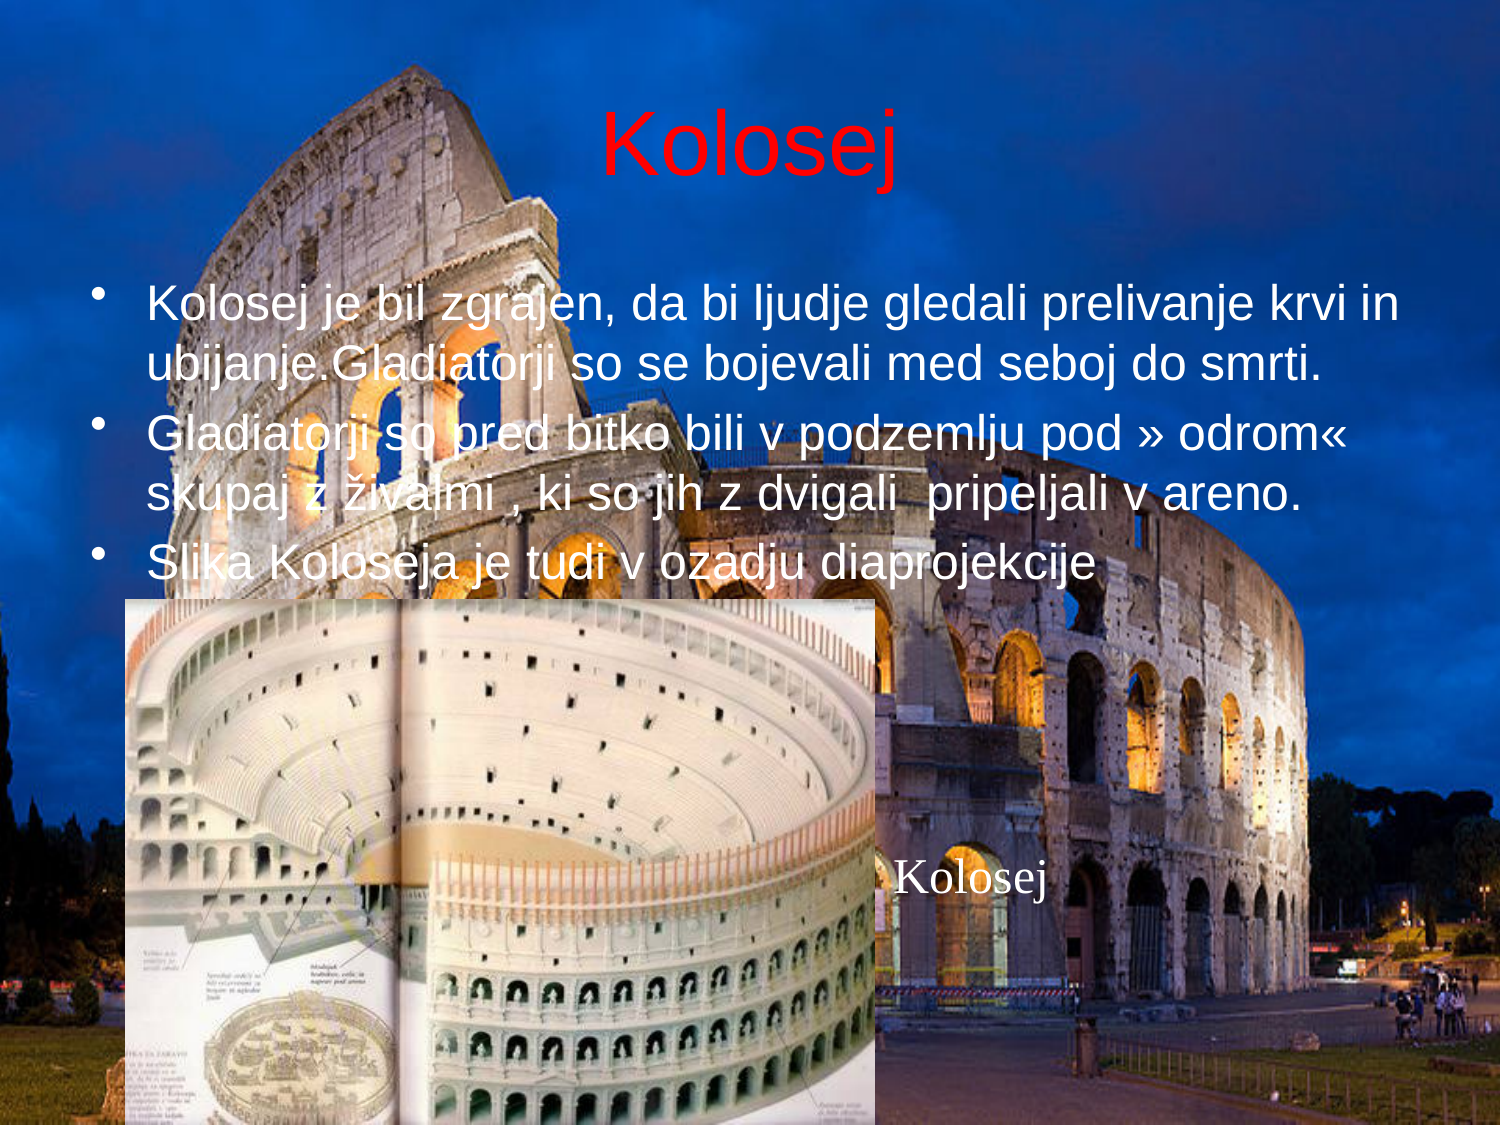

# Kolosej
Kolosej je bil zgrajen, da bi ljudje gledali prelivanje krvi in ubijanje.Gladiatorji so se bojevali med seboj do smrti.
Gladiatorji so pred bitko bili v podzemlju pod » odrom« skupaj z živalmi , ki so jih z dvigali pripeljali v areno.
Slika Koloseja je tudi v ozadju diaprojekcije
Kolosej